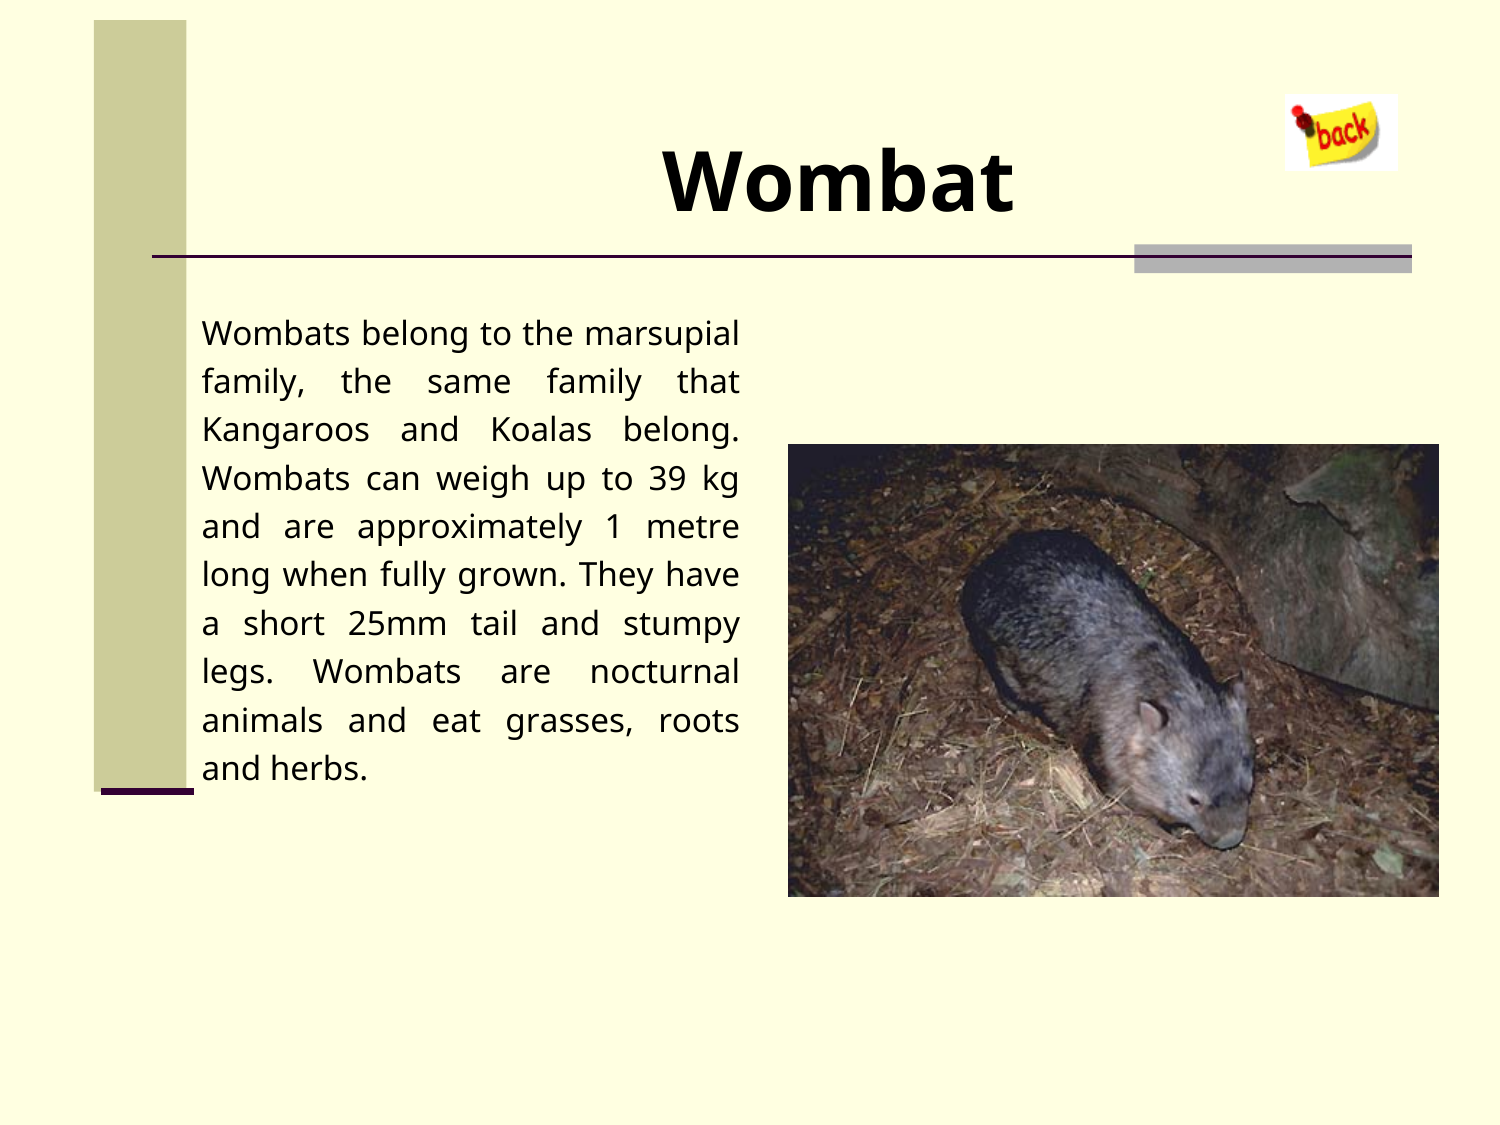

Wombat
Wombats belong to the marsupial family, the same family that Kangaroos and Koalas belong. Wombats can weigh up to 39 kg and are approximately 1 metre long when fully grown. They have a short 25mm tail and stumpy legs. Wombats are nocturnal animals and eat grasses, roots and herbs.